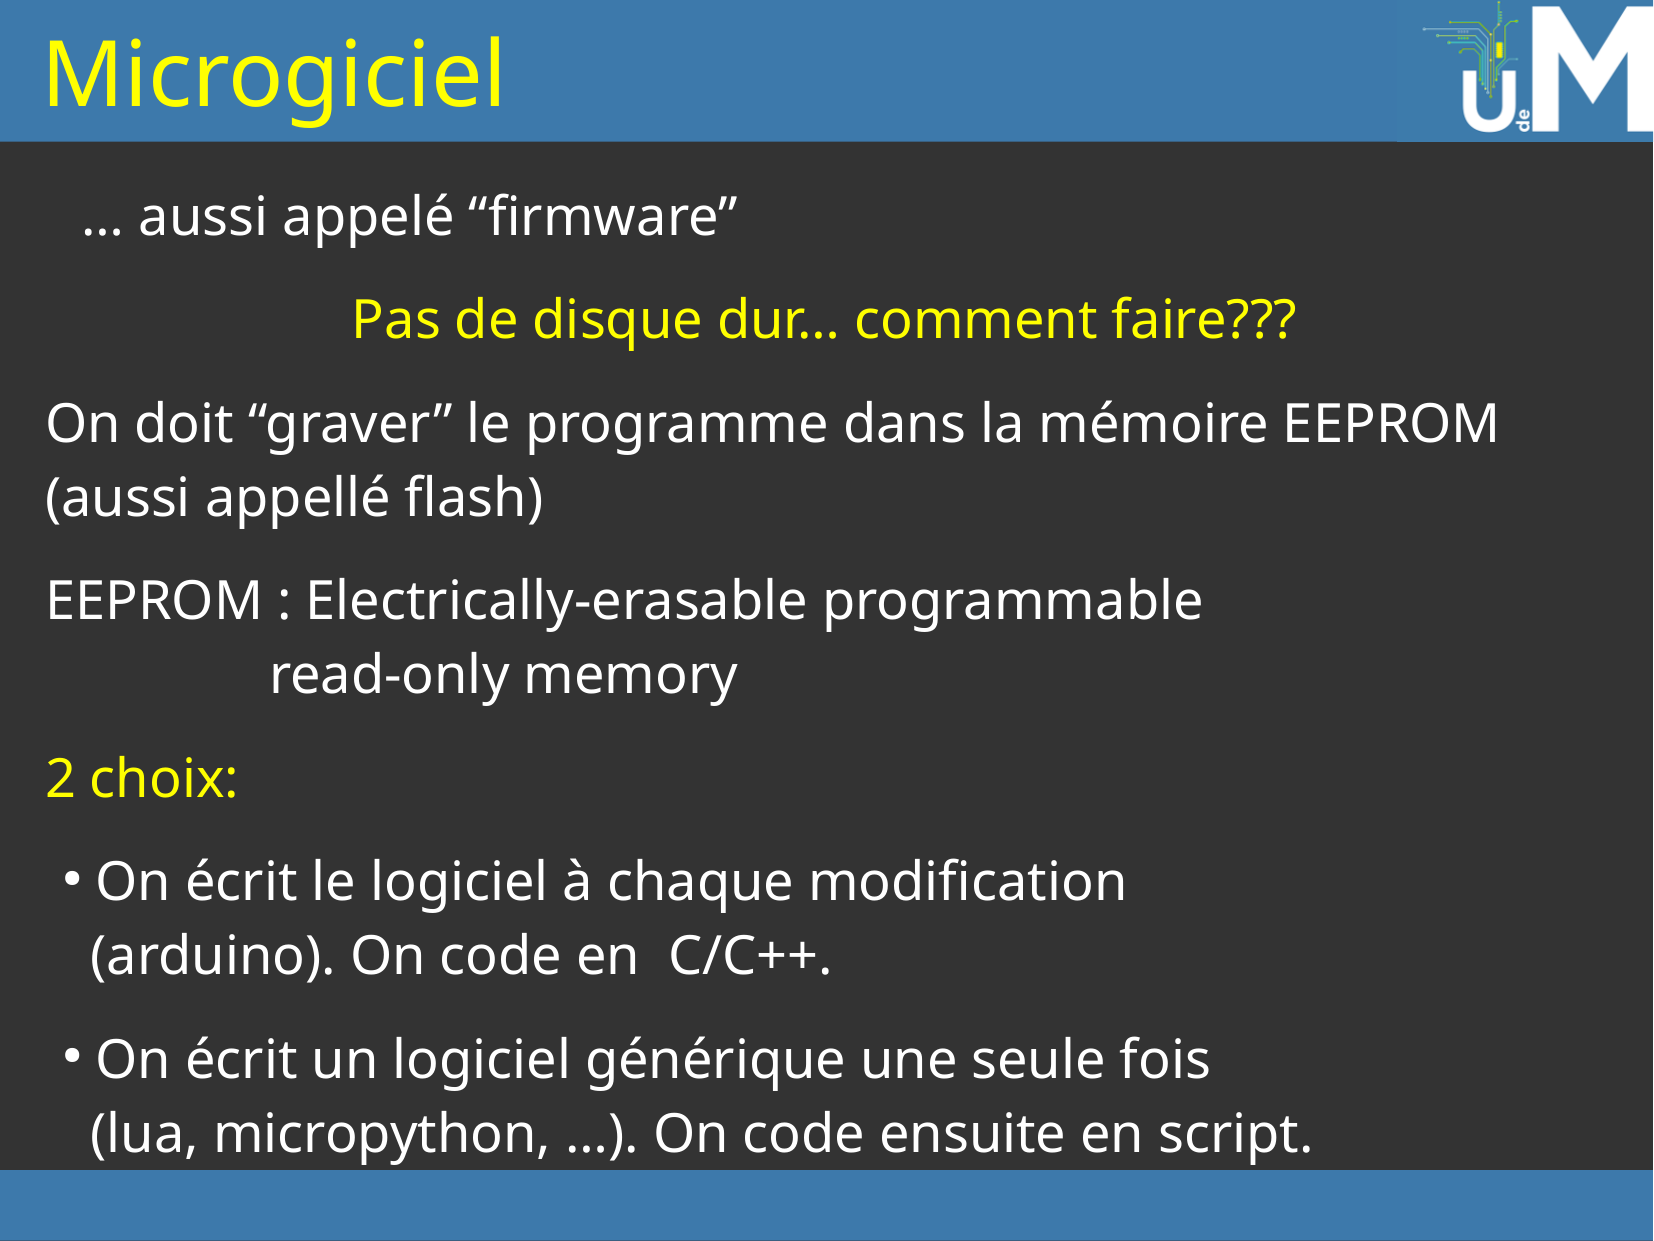

Microgiciel
# … aussi appelé “firmware”
Pas de disque dur… comment faire???
On doit “graver” le programme dans la mémoire EEPROM (aussi appellé flash)
EEPROM : Electrically-erasable programmable
 read-only memory
2 choix:
 On écrit le logiciel à chaque modification
 (arduino). On code en C/C++.
 On écrit un logiciel générique une seule fois
 (lua, micropython, …). On code ensuite en script.